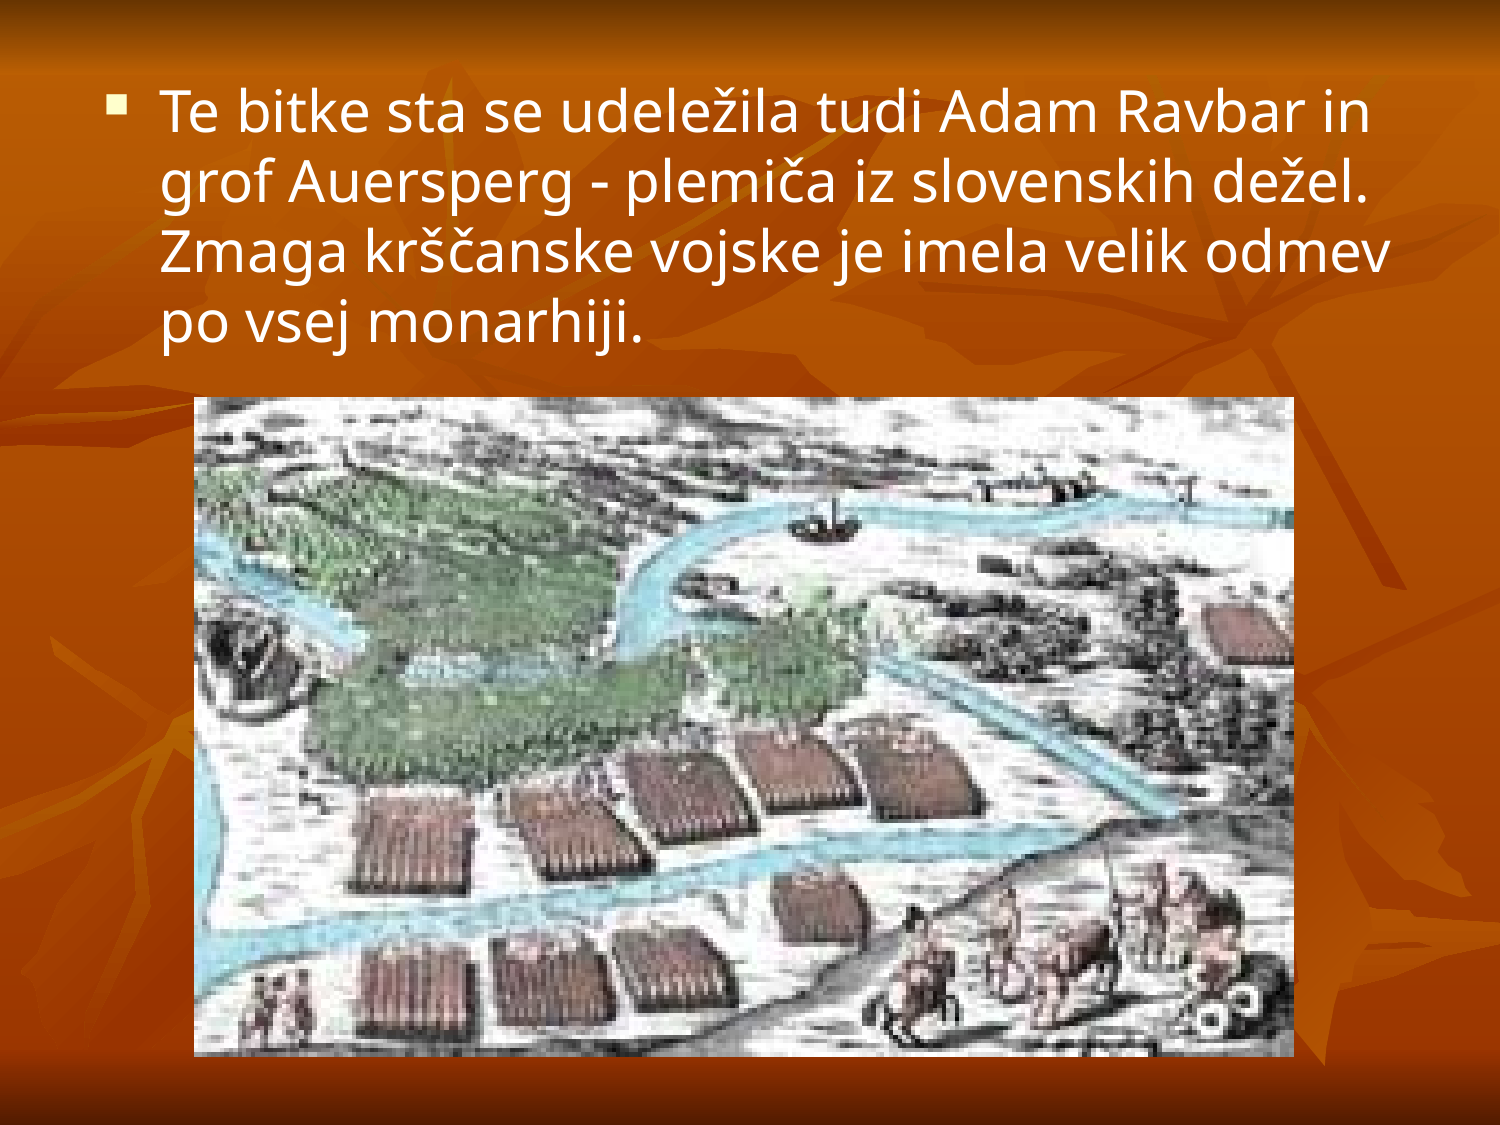

#
Te bitke sta se udeležila tudi Adam Ravbar in grof Auersperg  plemiča iz slovenskih dežel. Zmaga krščanske vojske je imela velik odmev po vsej monarhiji.